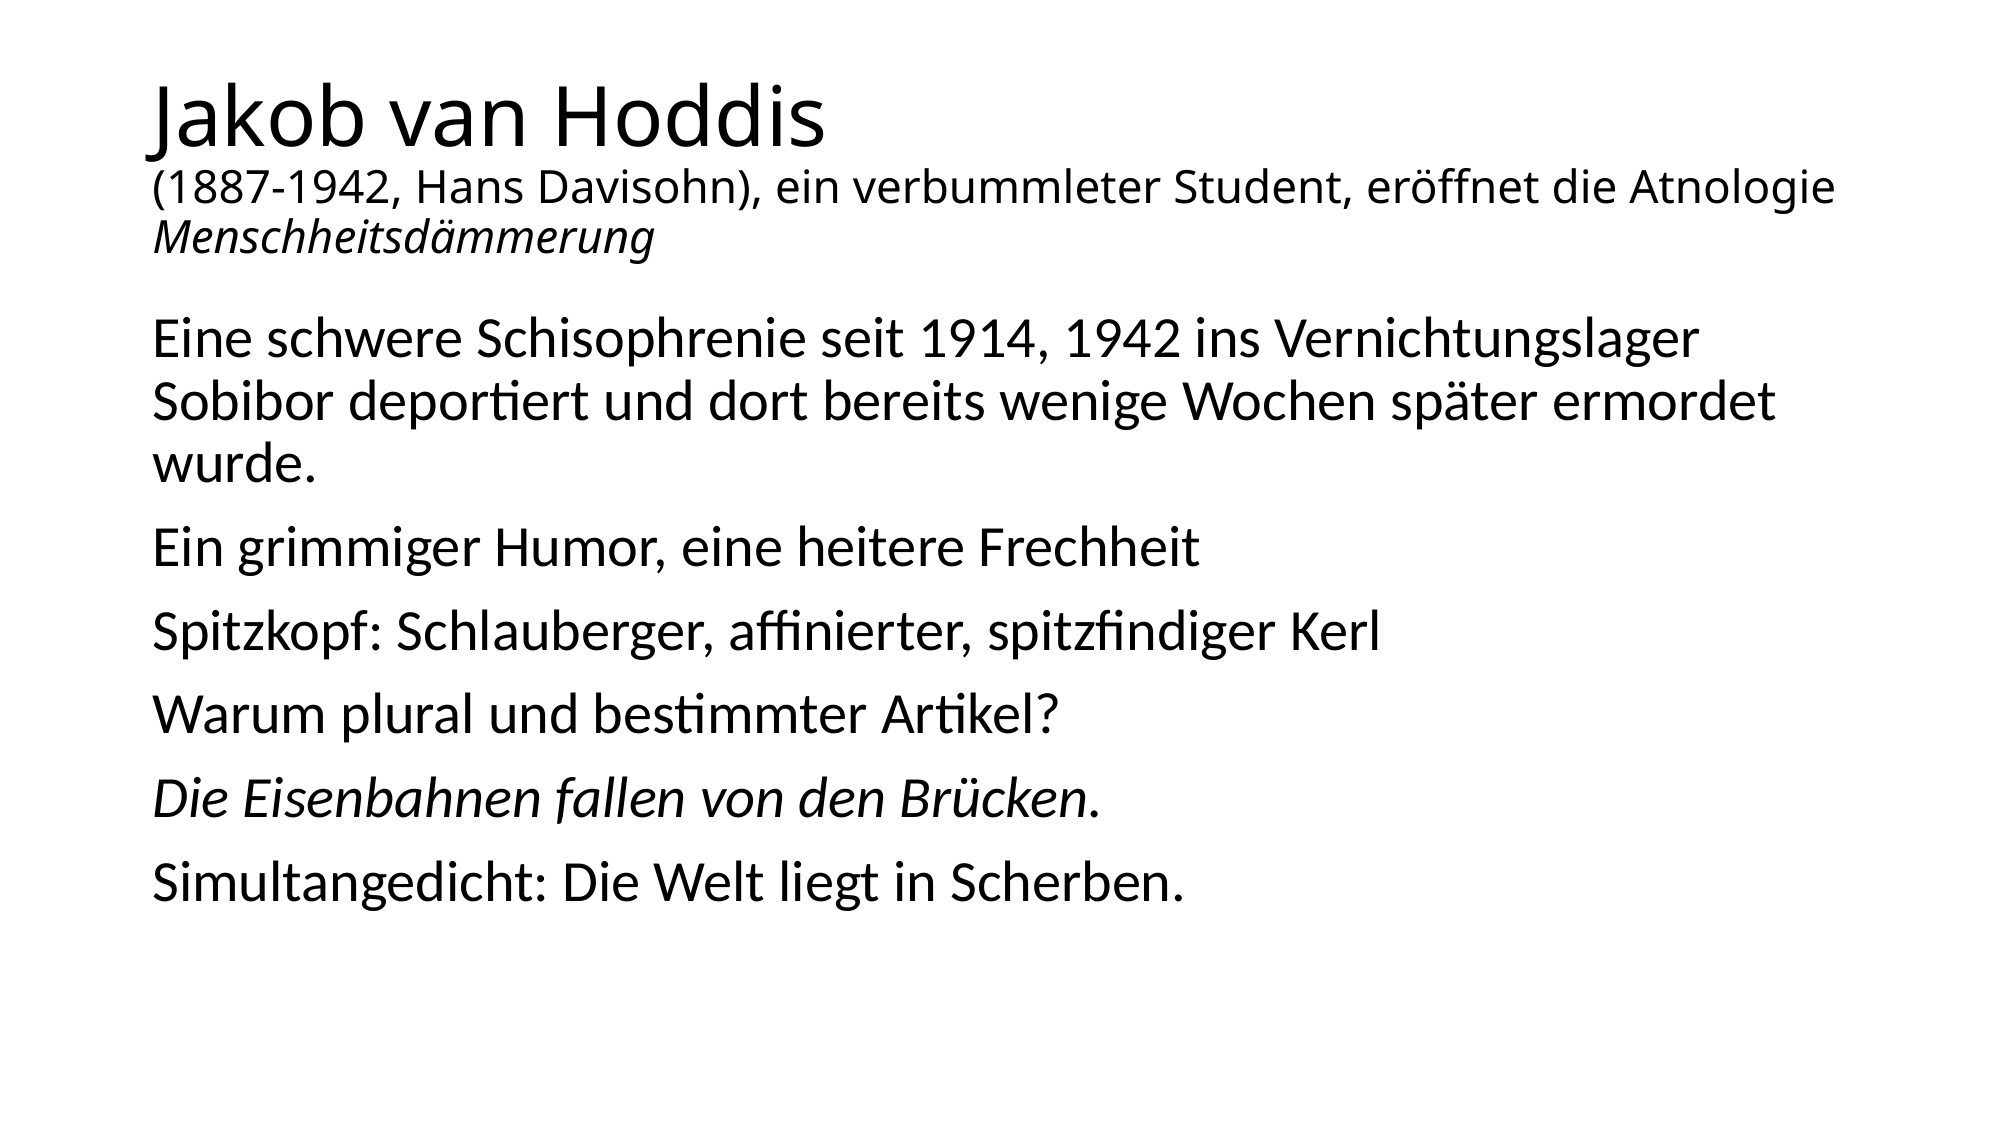

# Jakob van Hoddis (1887-1942, Hans Davisohn), ein verbummleter Student, eröffnet die Atnologie Menschheitsdämmerung
Eine schwere Schisophrenie seit 1914, 1942 ins Vernichtungslager Sobibor deportiert und dort bereits wenige Wochen später ermordet wurde.
Ein grimmiger Humor, eine heitere Frechheit
Spitzkopf: Schlauberger, affinierter, spitzfindiger Kerl
Warum plural und bestimmter Artikel?
Die Eisenbahnen fallen von den Brücken.
Simultangedicht: Die Welt liegt in Scherben.